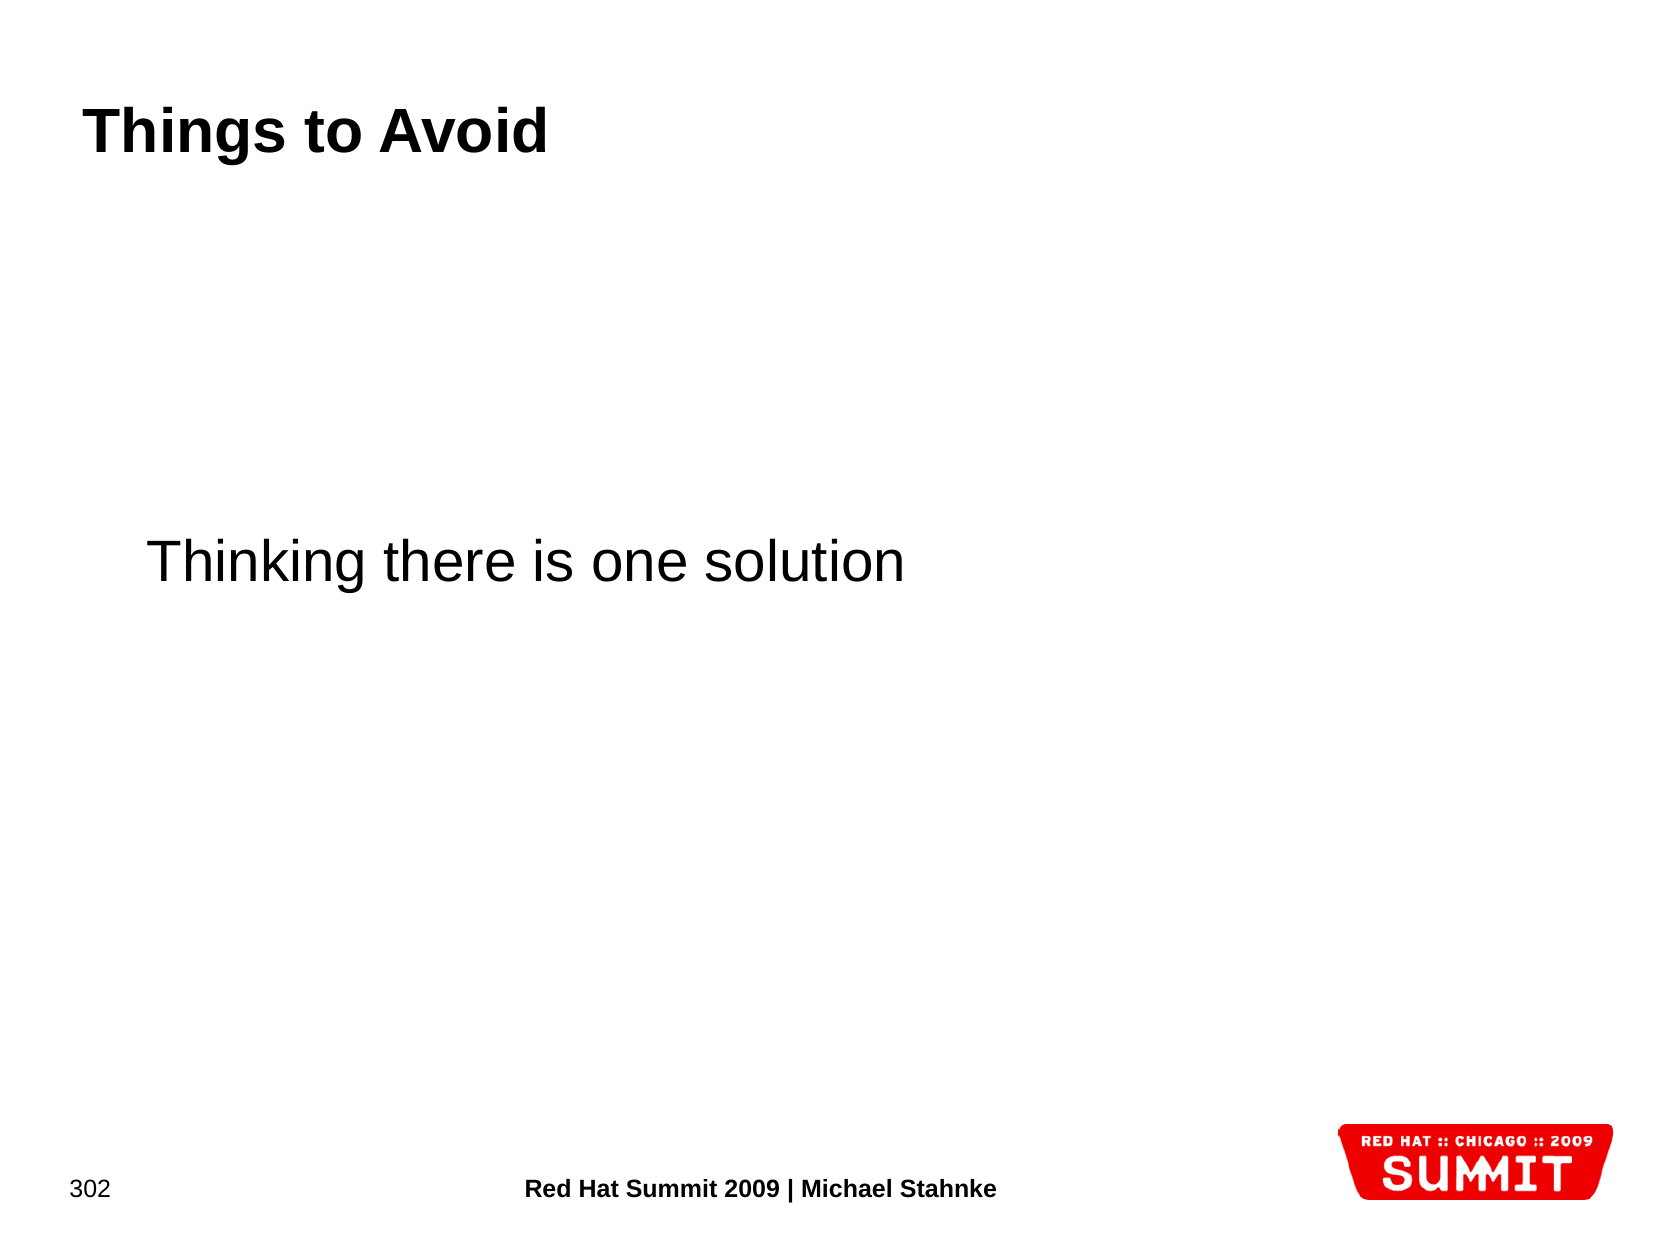

# Things to Avoid
Thinking there is one solution